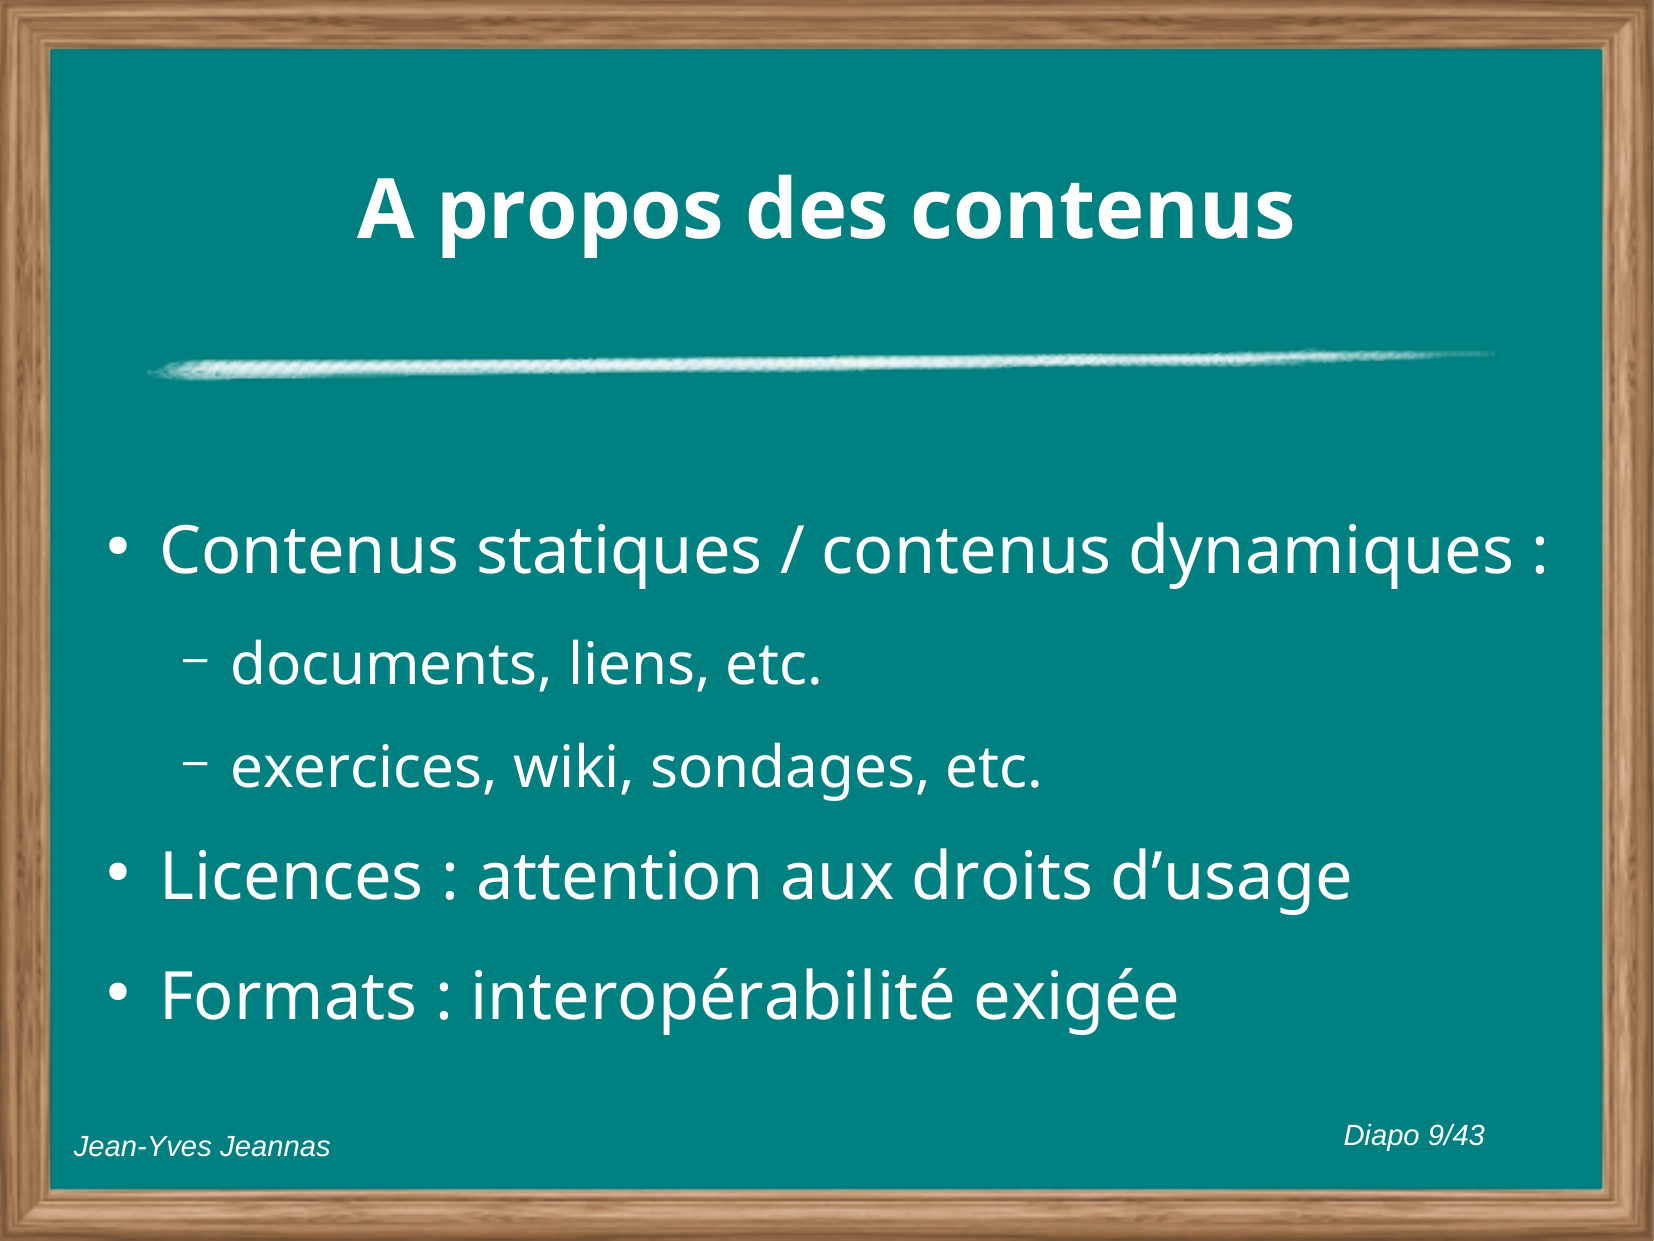

# A propos des contenus
Contenus statiques / contenus dynamiques :
documents, liens, etc.
exercices, wiki, sondages, etc.
Licences : attention aux droits d’usage
Formats : interopérabilité exigée